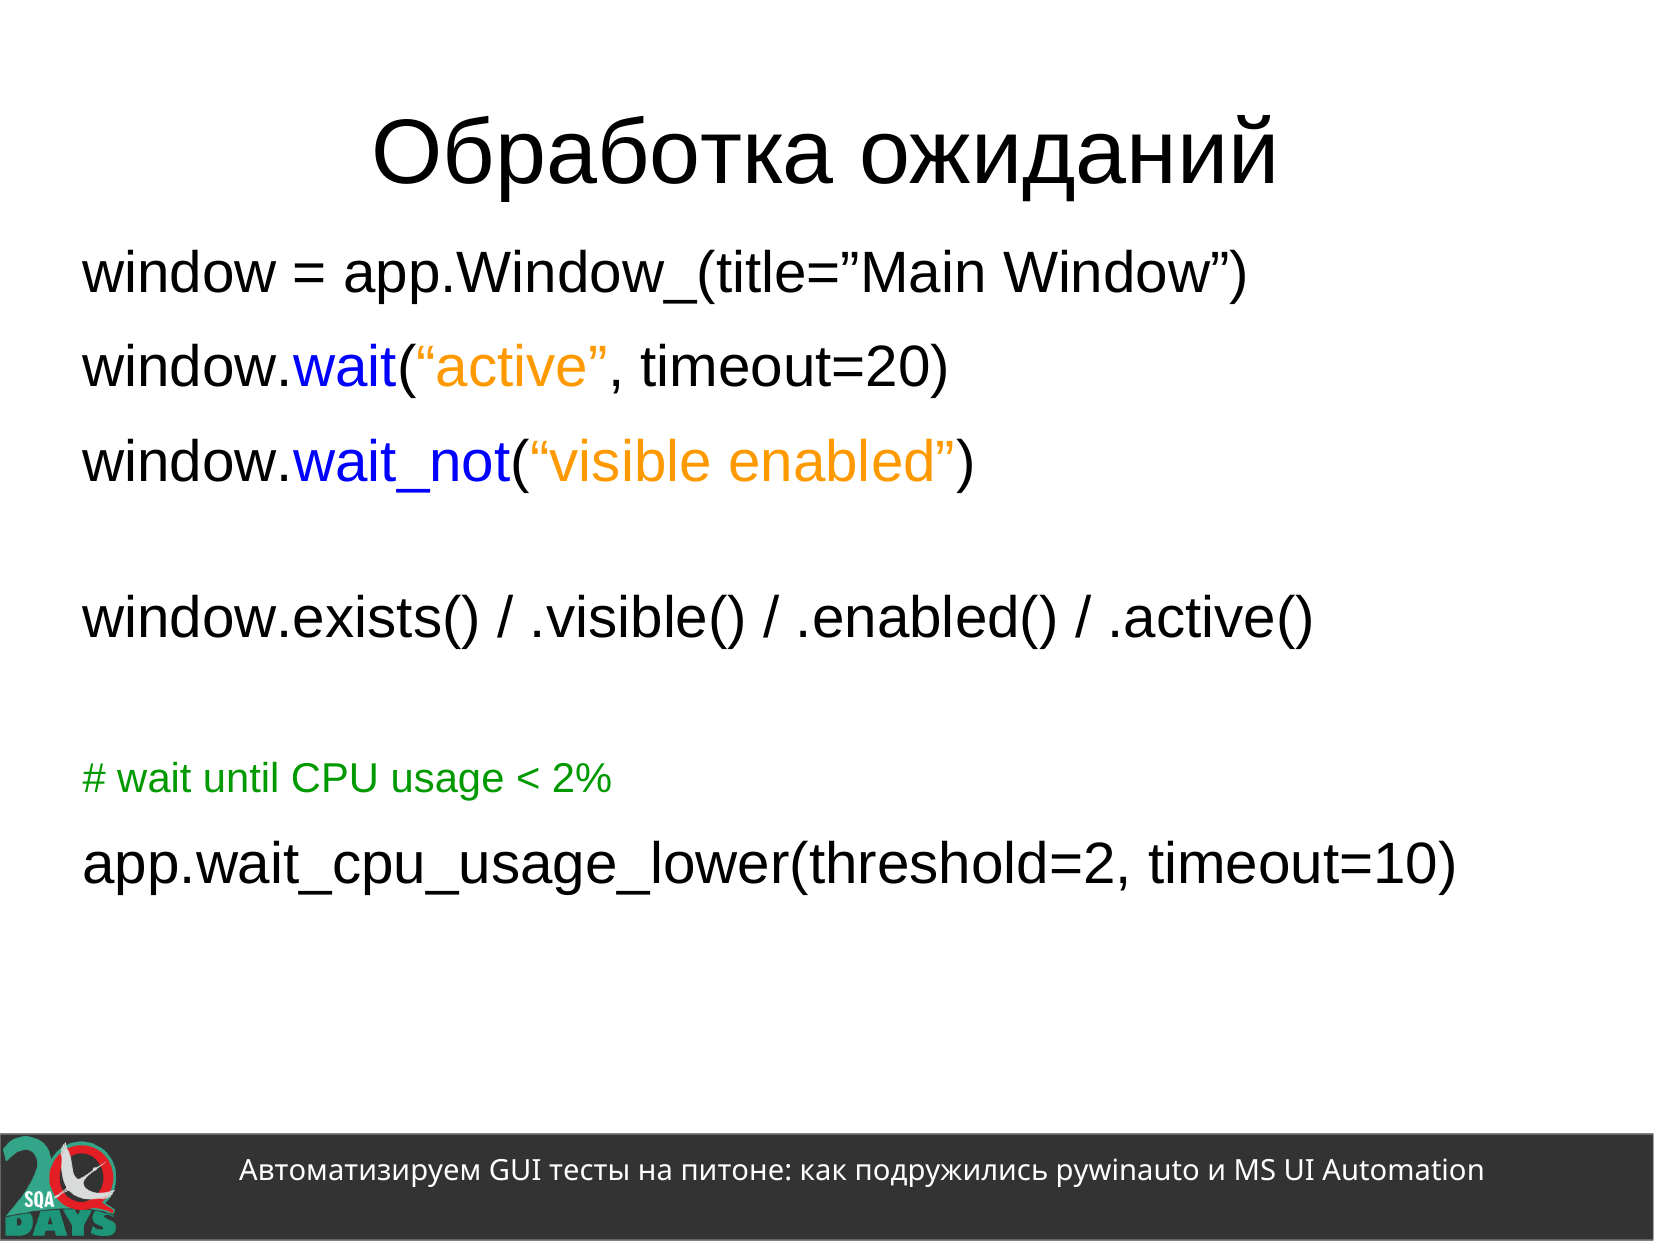

# Обработка ожиданий
window = app.Window_(title=”Main Window”)
window.wait(“active”, timeout=20)
window.wait_not(“visible enabled”)
window.exists() / .visible() / .enabled() / .active()
# wait until CPU usage < 2%
app.wait_cpu_usage_lower(threshold=2, timeout=10)
Автоматизируем GUI тесты на питоне: как подружились pywinauto и MS UI Automation